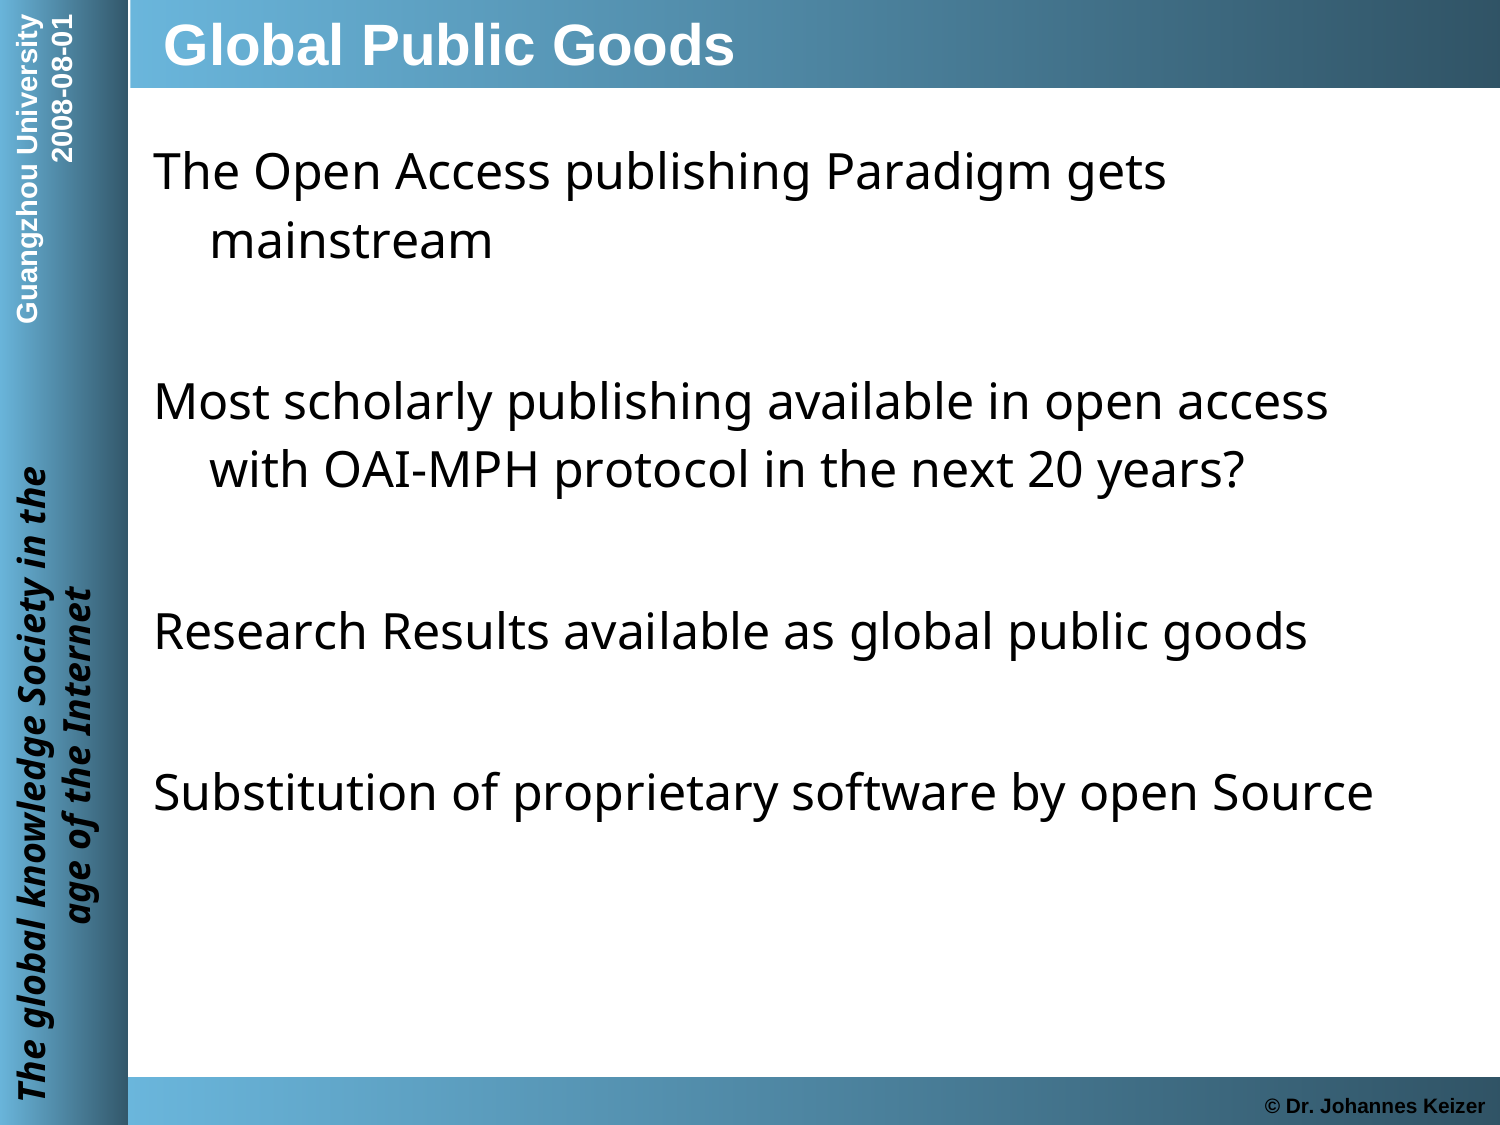

# Global Public Goods
The Open Access publishing Paradigm gets mainstream
Most scholarly publishing available in open access with OAI-MPH protocol in the next 20 years?
Research Results available as global public goods
Substitution of proprietary software by open Source